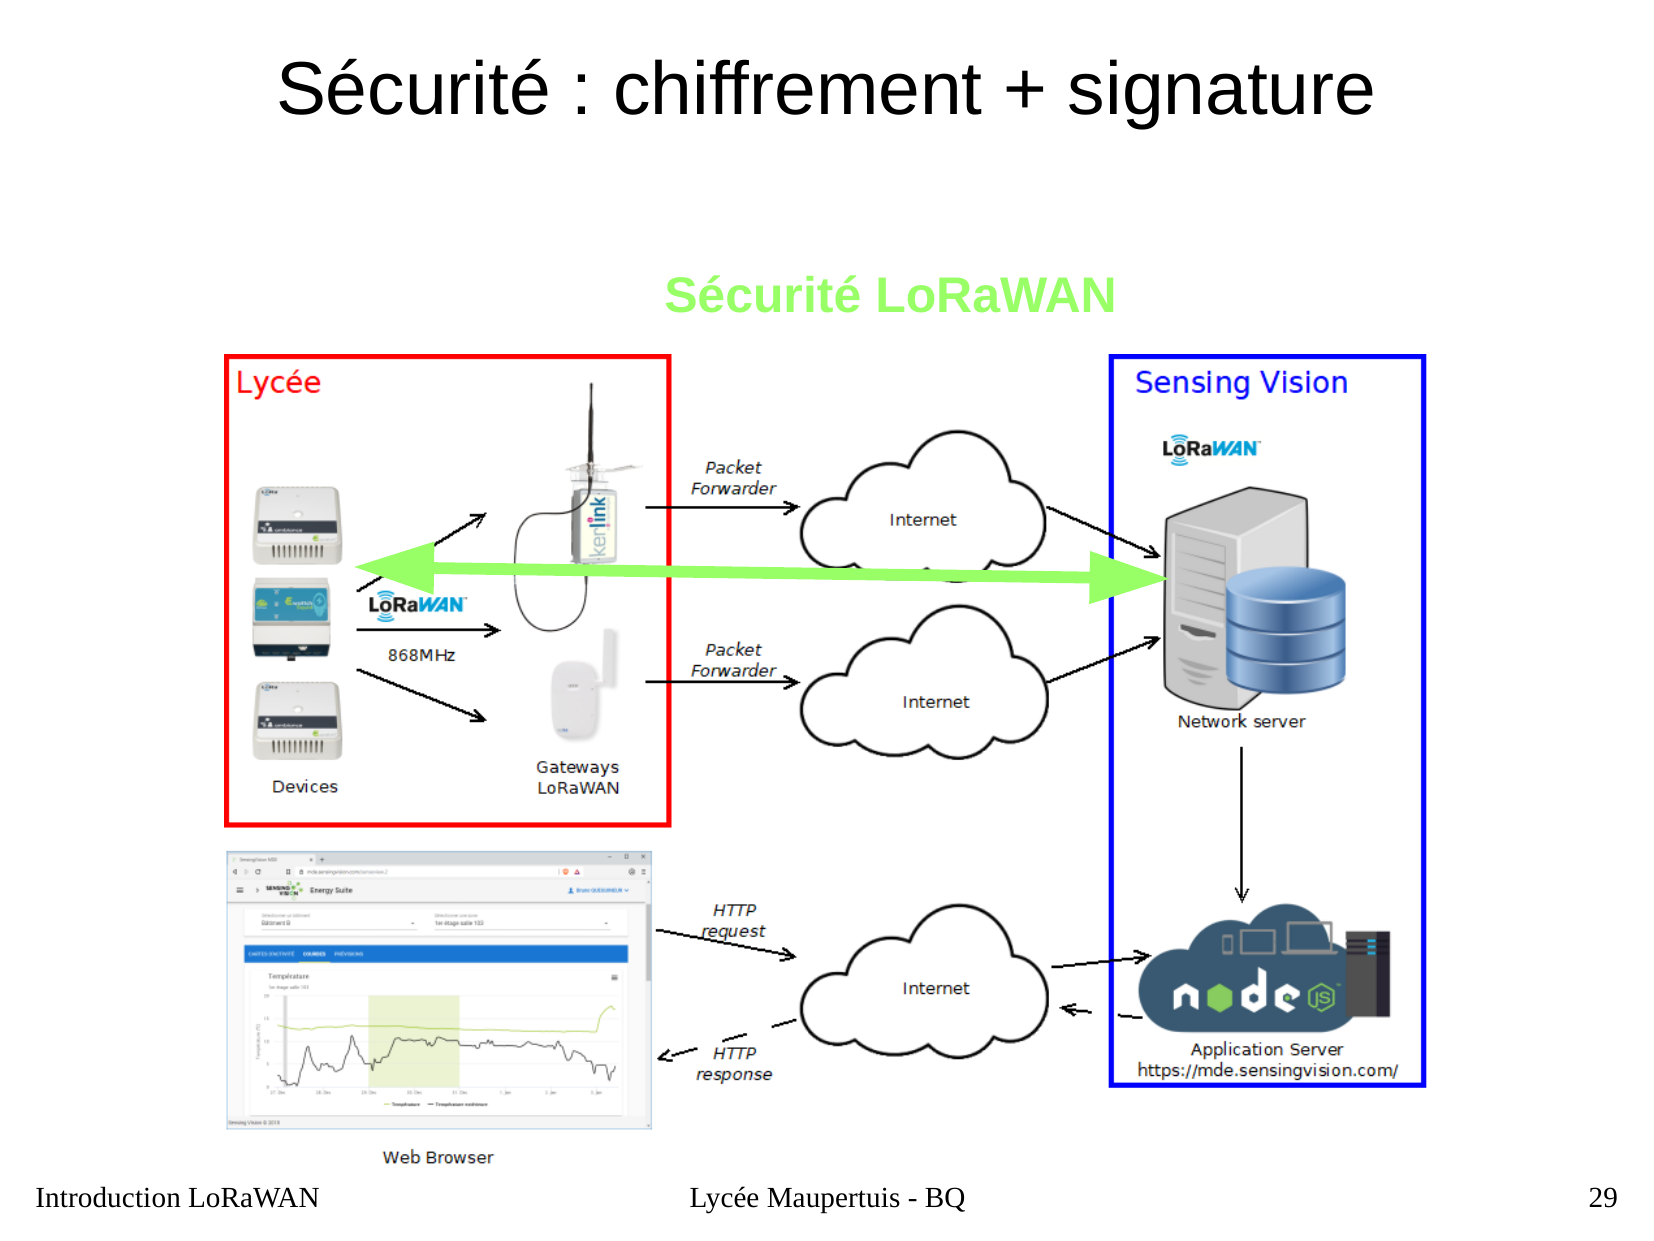

# Sécurité : chiffrement + signature
Sécurité LoRaWAN
Introduction LoRaWAN
Lycée Maupertuis - BQ
29